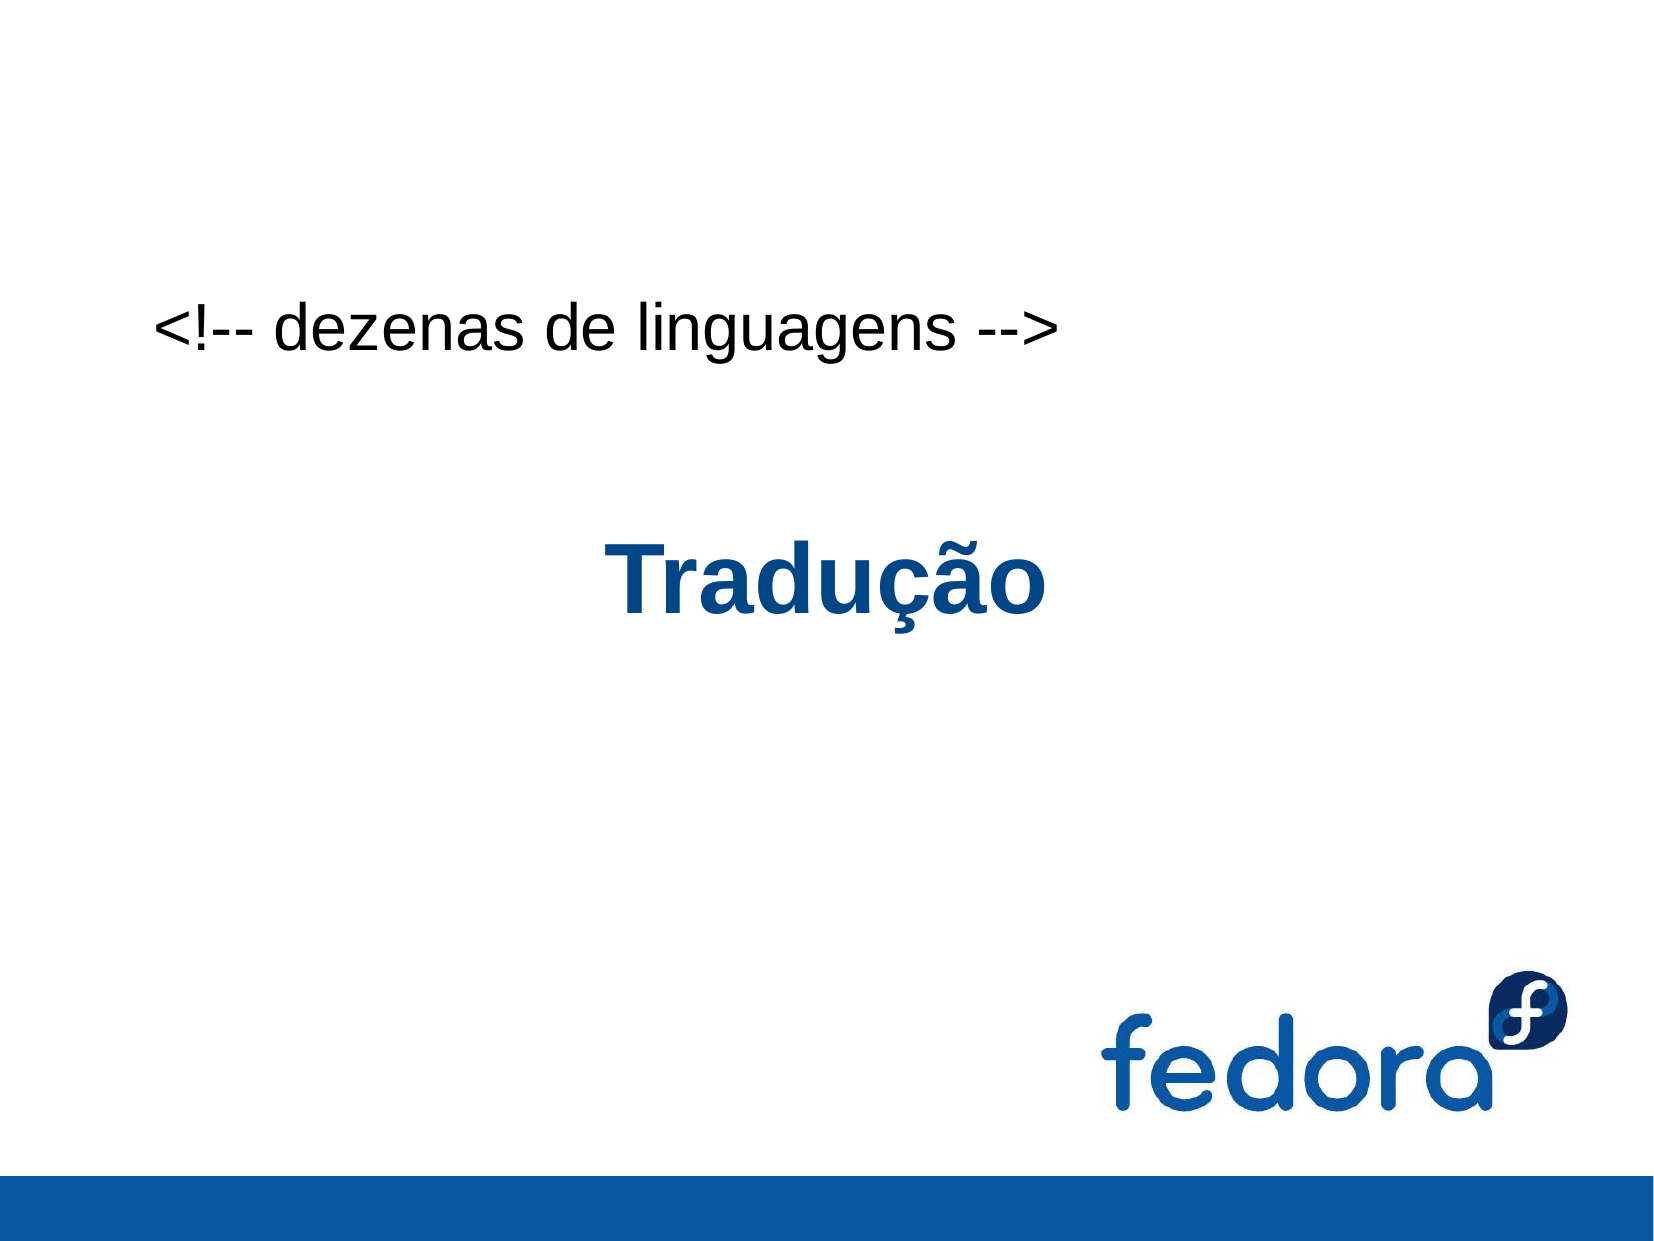

# Tradução
<!-- dezenas de linguagens -->